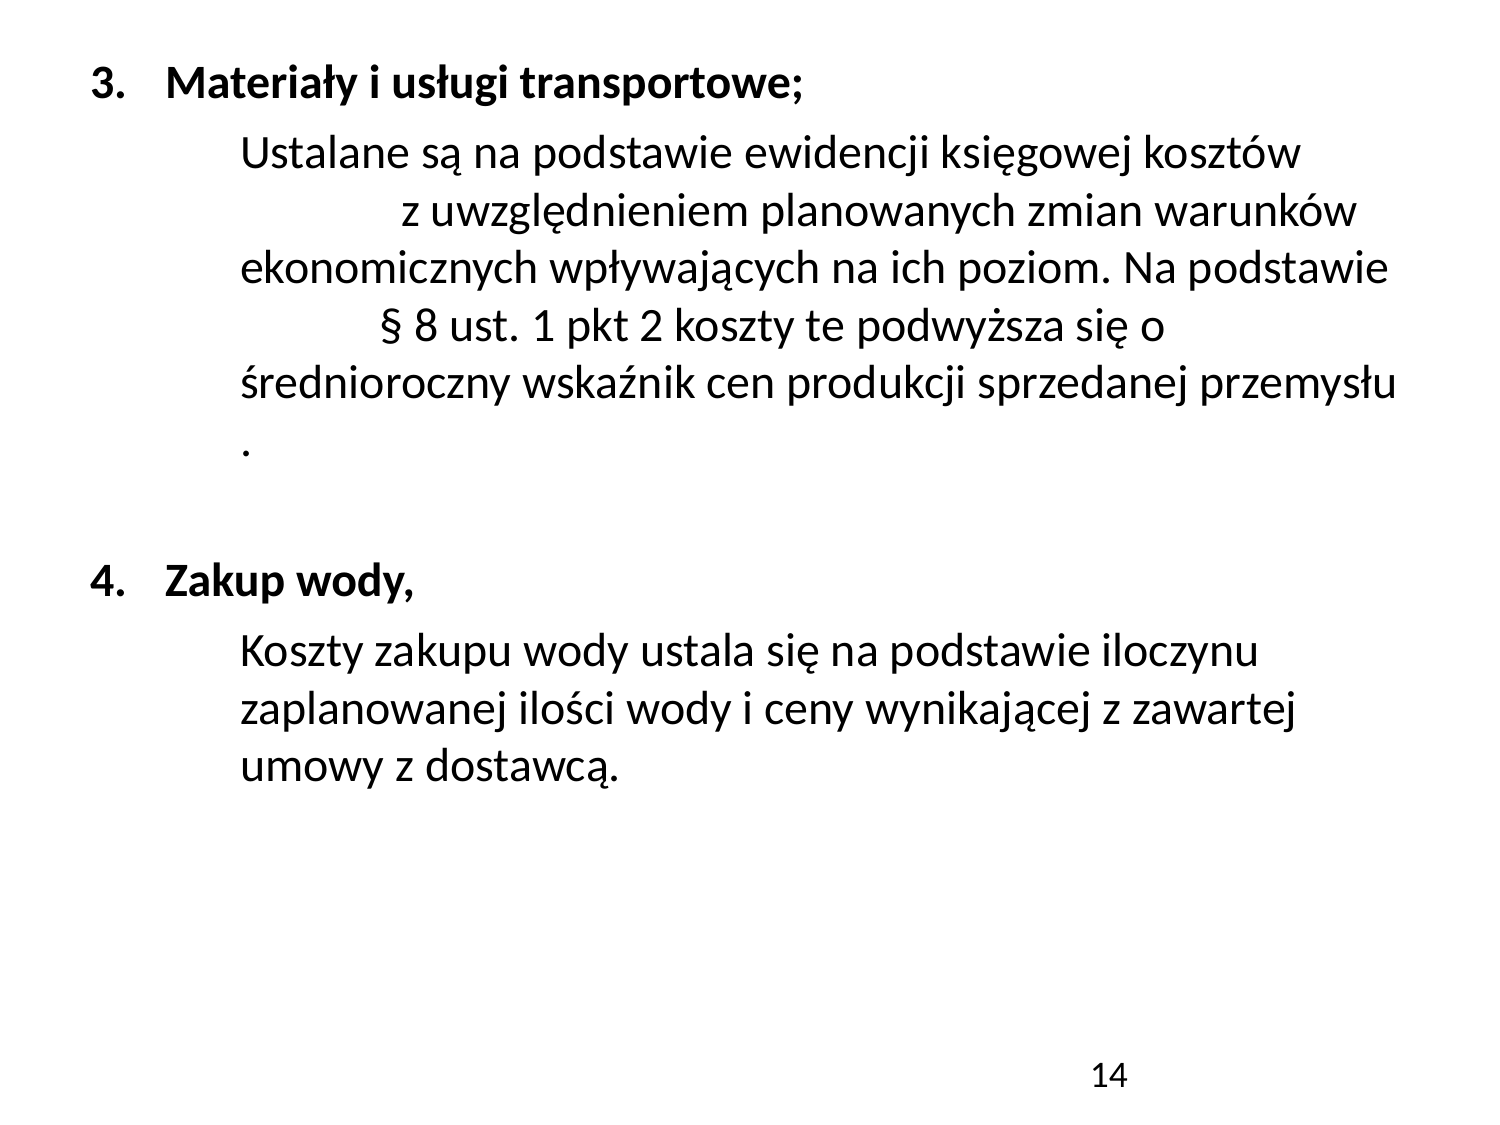

#
Materiały i usługi transportowe;
	Ustalane są na podstawie ewidencji księgowej kosztów z uwzględnieniem planowanych zmian warunków ekonomicznych wpływających na ich poziom. Na podstawie § 8 ust. 1 pkt 2 koszty te podwyższa się o średnioroczny wskaźnik cen produkcji sprzedanej przemysłu .
Zakup wody,
	Koszty zakupu wody ustala się na podstawie iloczynu zaplanowanej ilości wody i ceny wynikającej z zawartej umowy z dostawcą.